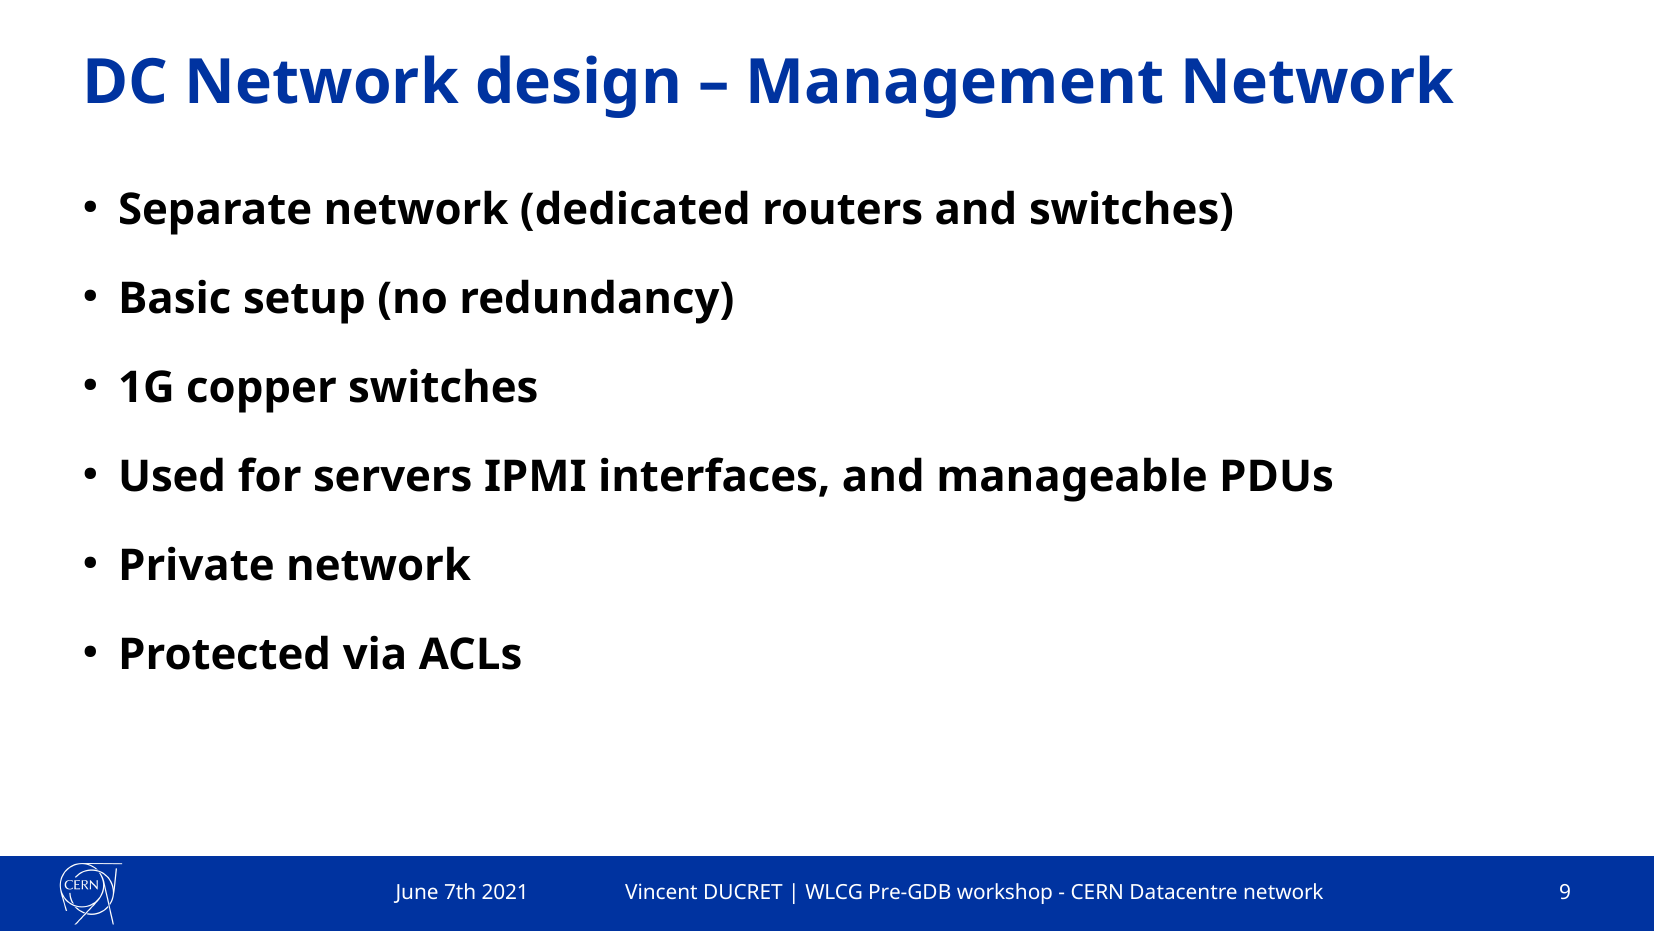

# DC Network design – Management Network
Separate network (dedicated routers and switches)
Basic setup (no redundancy)
1G copper switches
Used for servers IPMI interfaces, and manageable PDUs
Private network
Protected via ACLs
June 7th 2021
Vincent DUCRET | WLCG Pre-GDB workshop - CERN Datacentre network
9